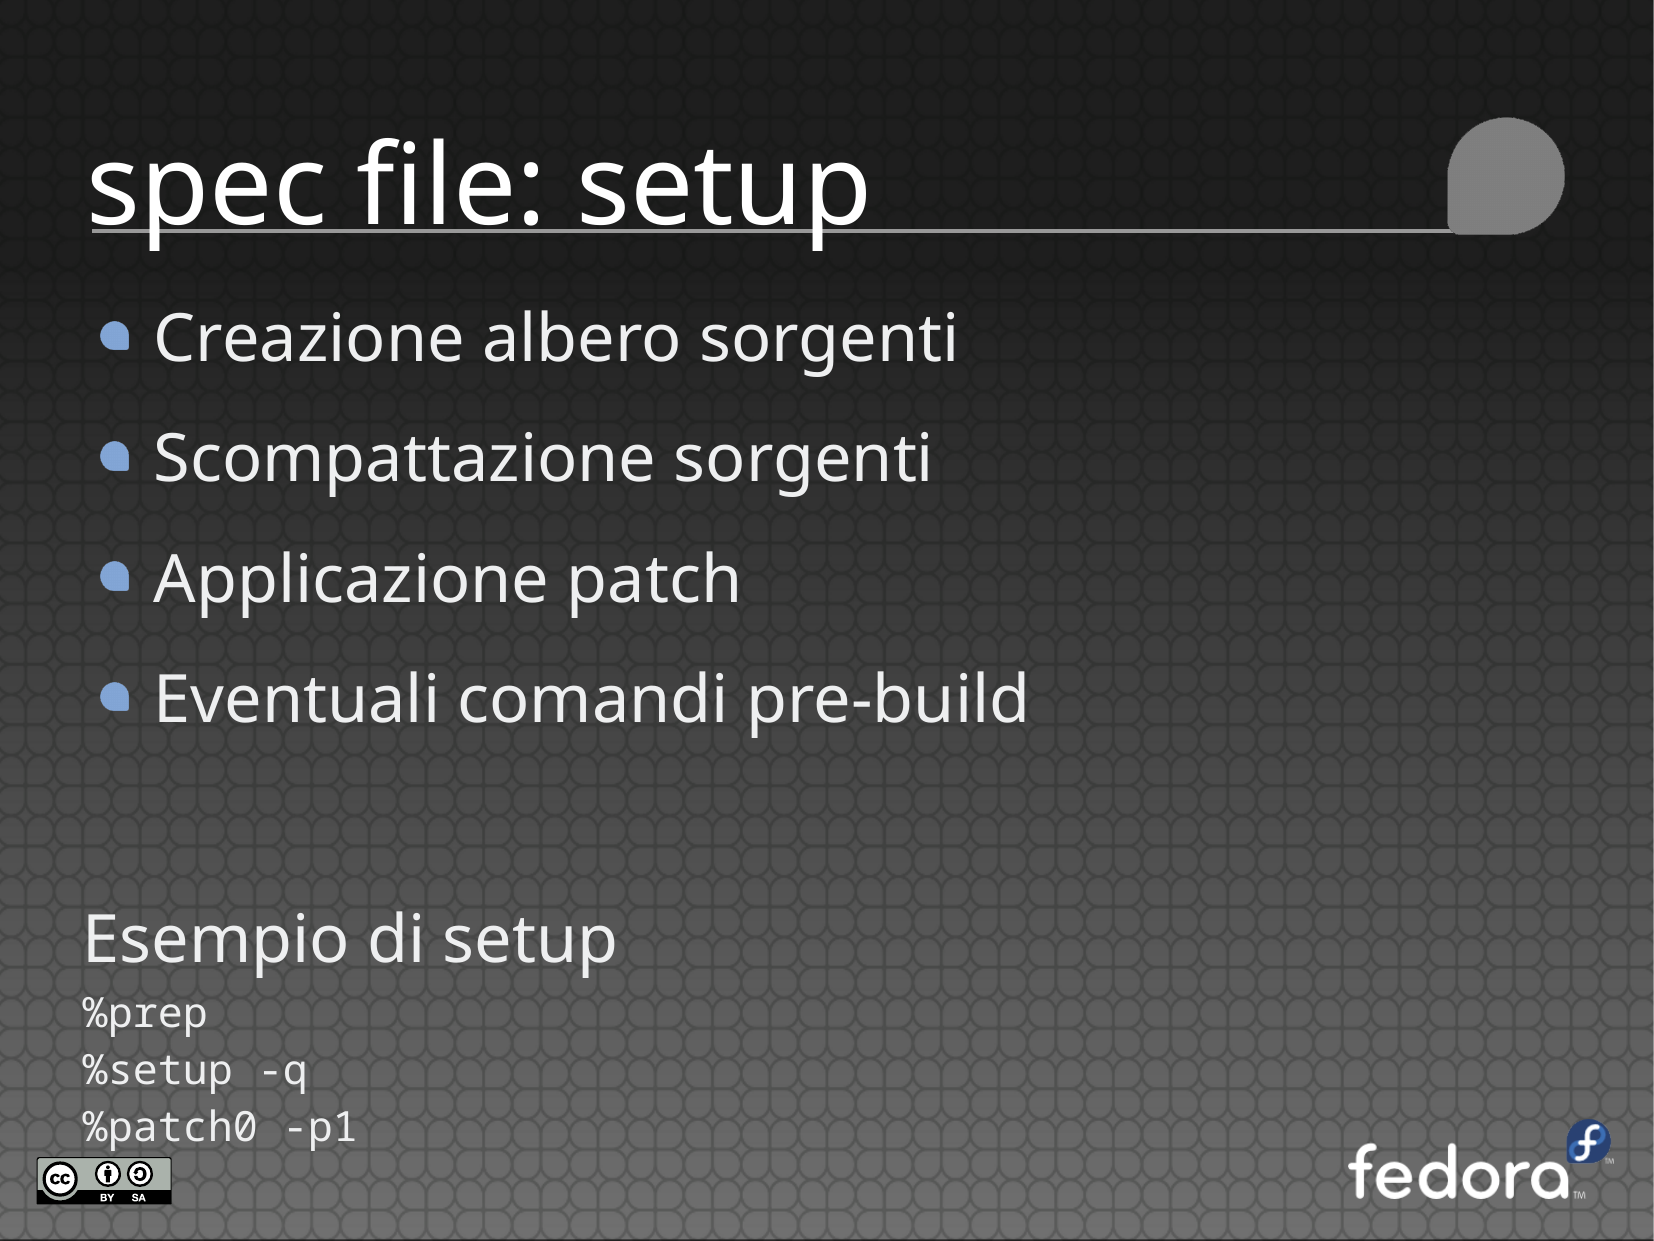

# spec file: setup
Creazione albero sorgenti
Scompattazione sorgenti
Applicazione patch
Eventuali comandi pre-build
Esempio di setup
%prep
%setup -q
%patch0 -p1